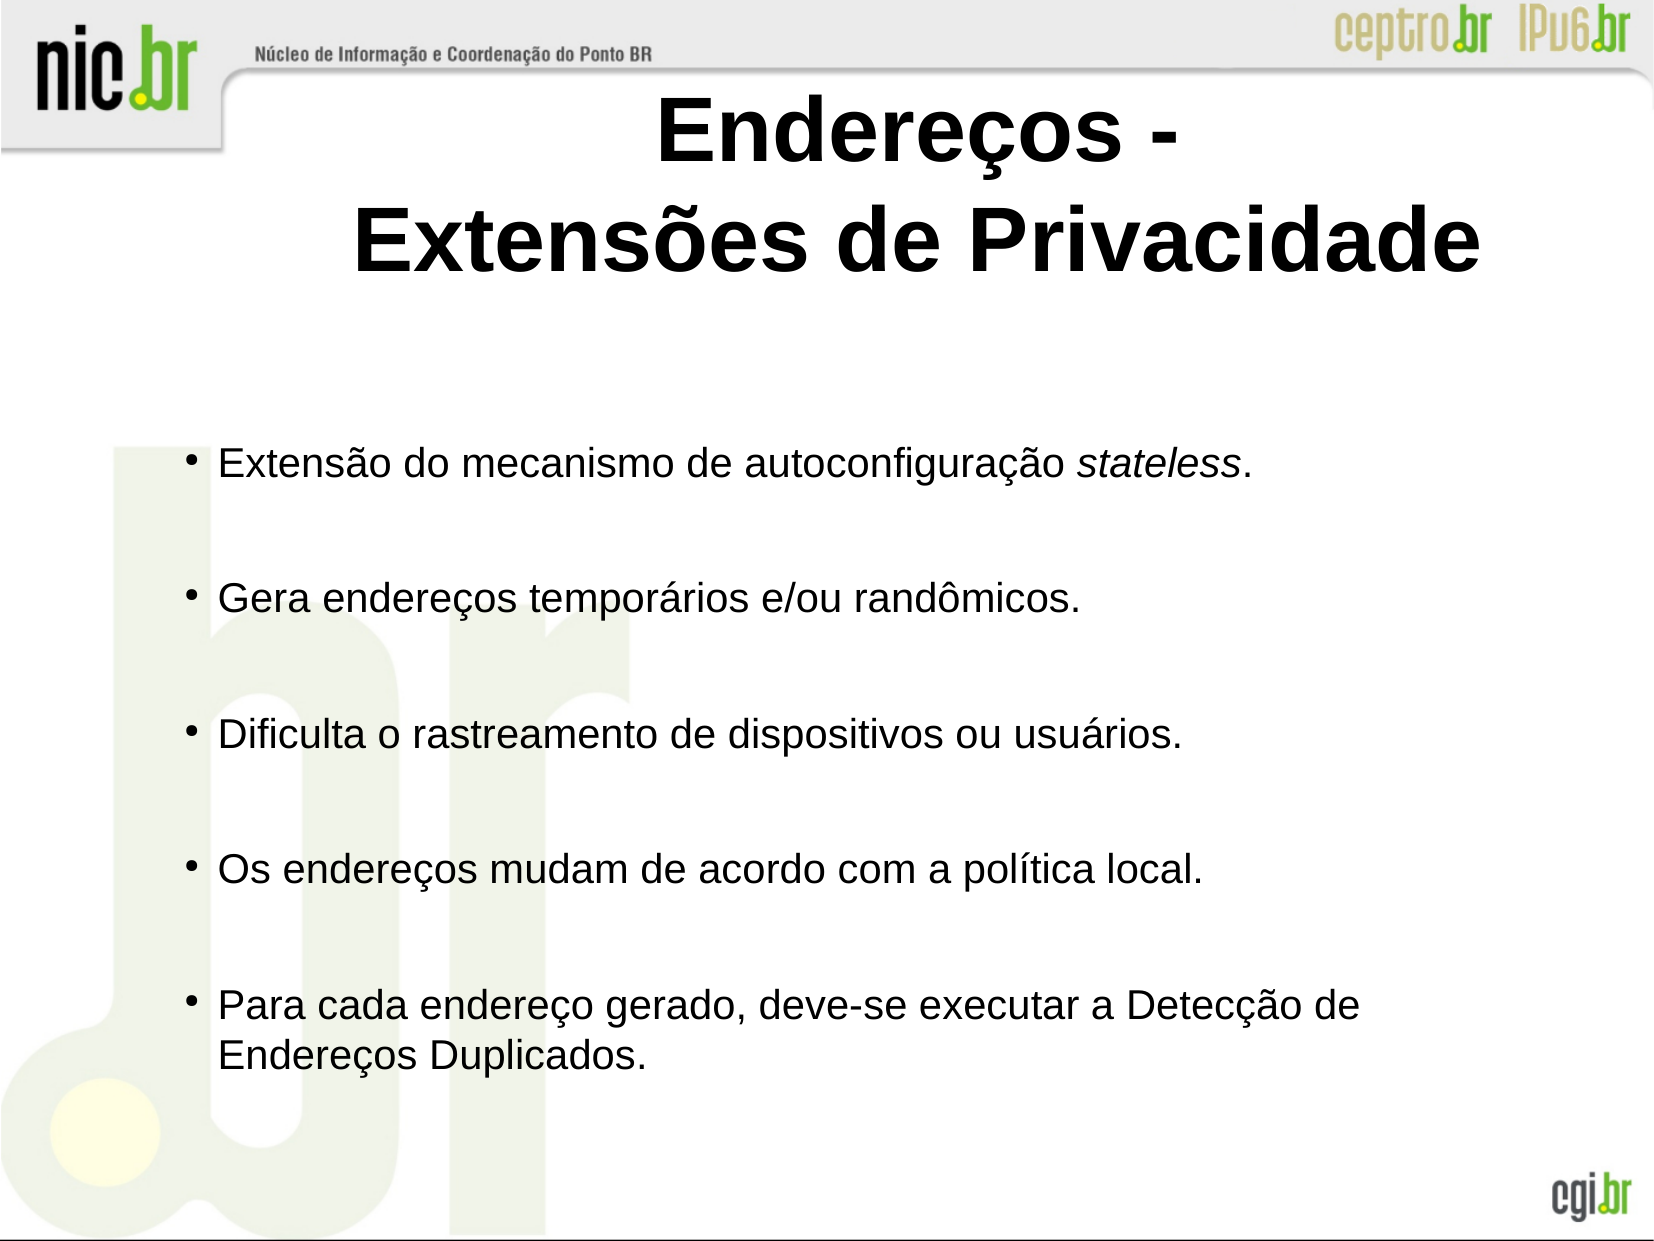

Endereços -
Extensões de Privacidade
Extensão do mecanismo de autoconfiguração stateless.
Gera endereços temporários e/ou randômicos.
Dificulta o rastreamento de dispositivos ou usuários.
Os endereços mudam de acordo com a política local.
Para cada endereço gerado, deve-se executar a Detecção de Endereços Duplicados.